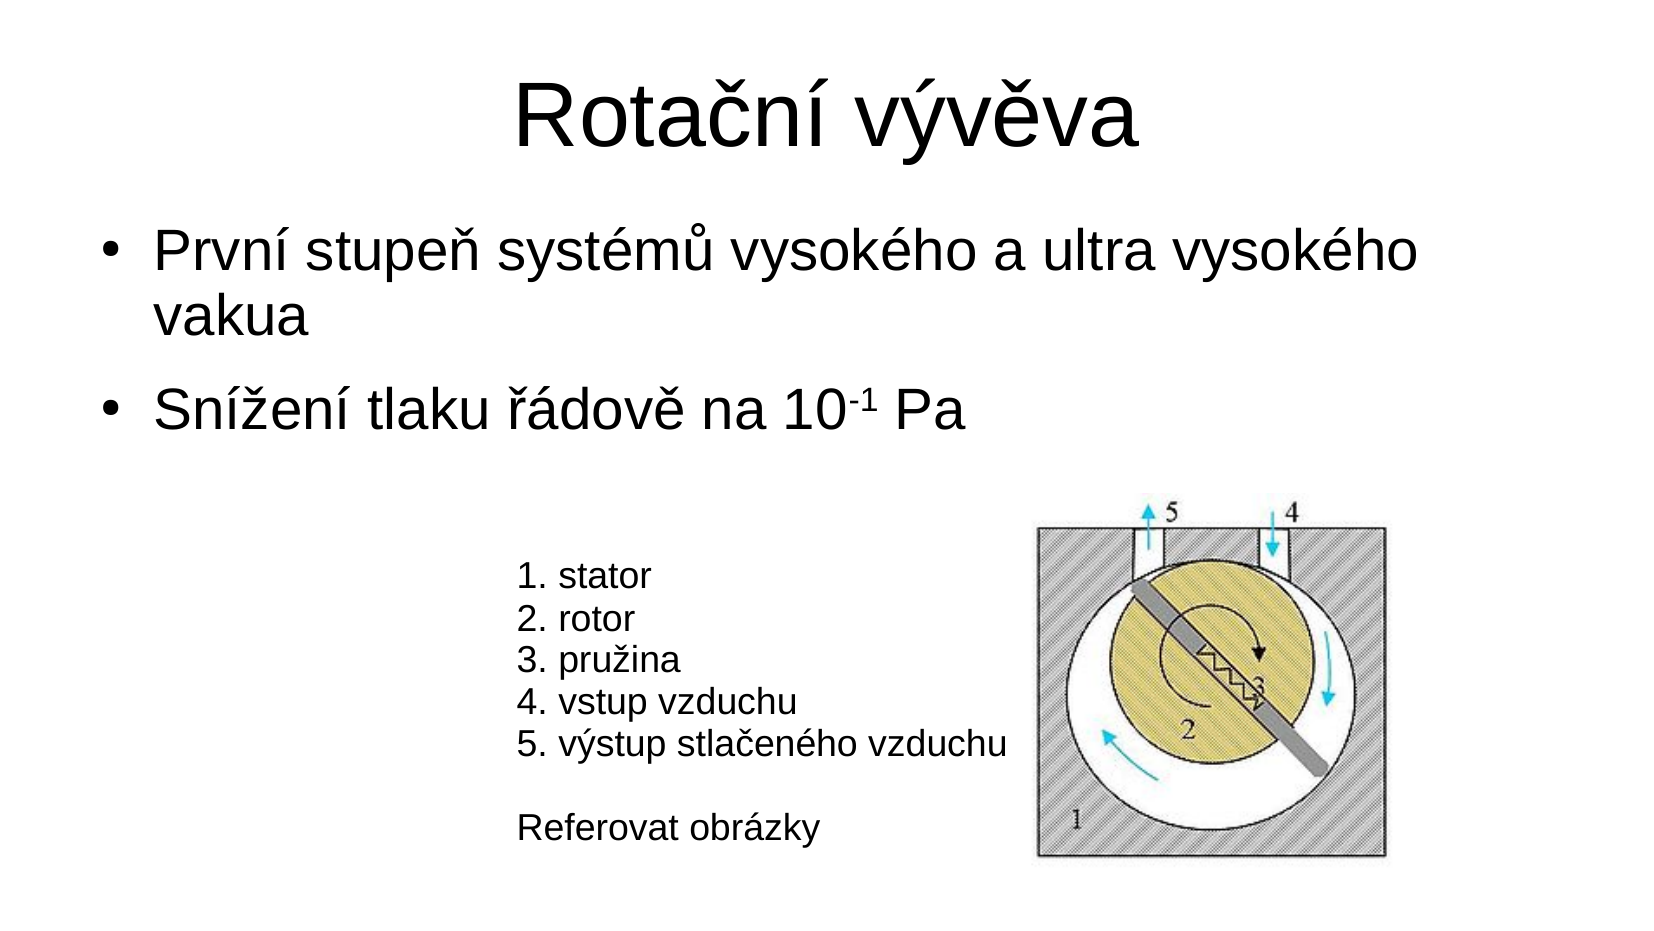

# Rotační vývěva
První stupeň systémů vysokého a ultra vysokého vakua
Snížení tlaku řádově na 10-1 Pa
1. stator
2. rotor
3. pružina
4. vstup vzduchu
5. výstup stlačeného vzduchu
Referovat obrázky